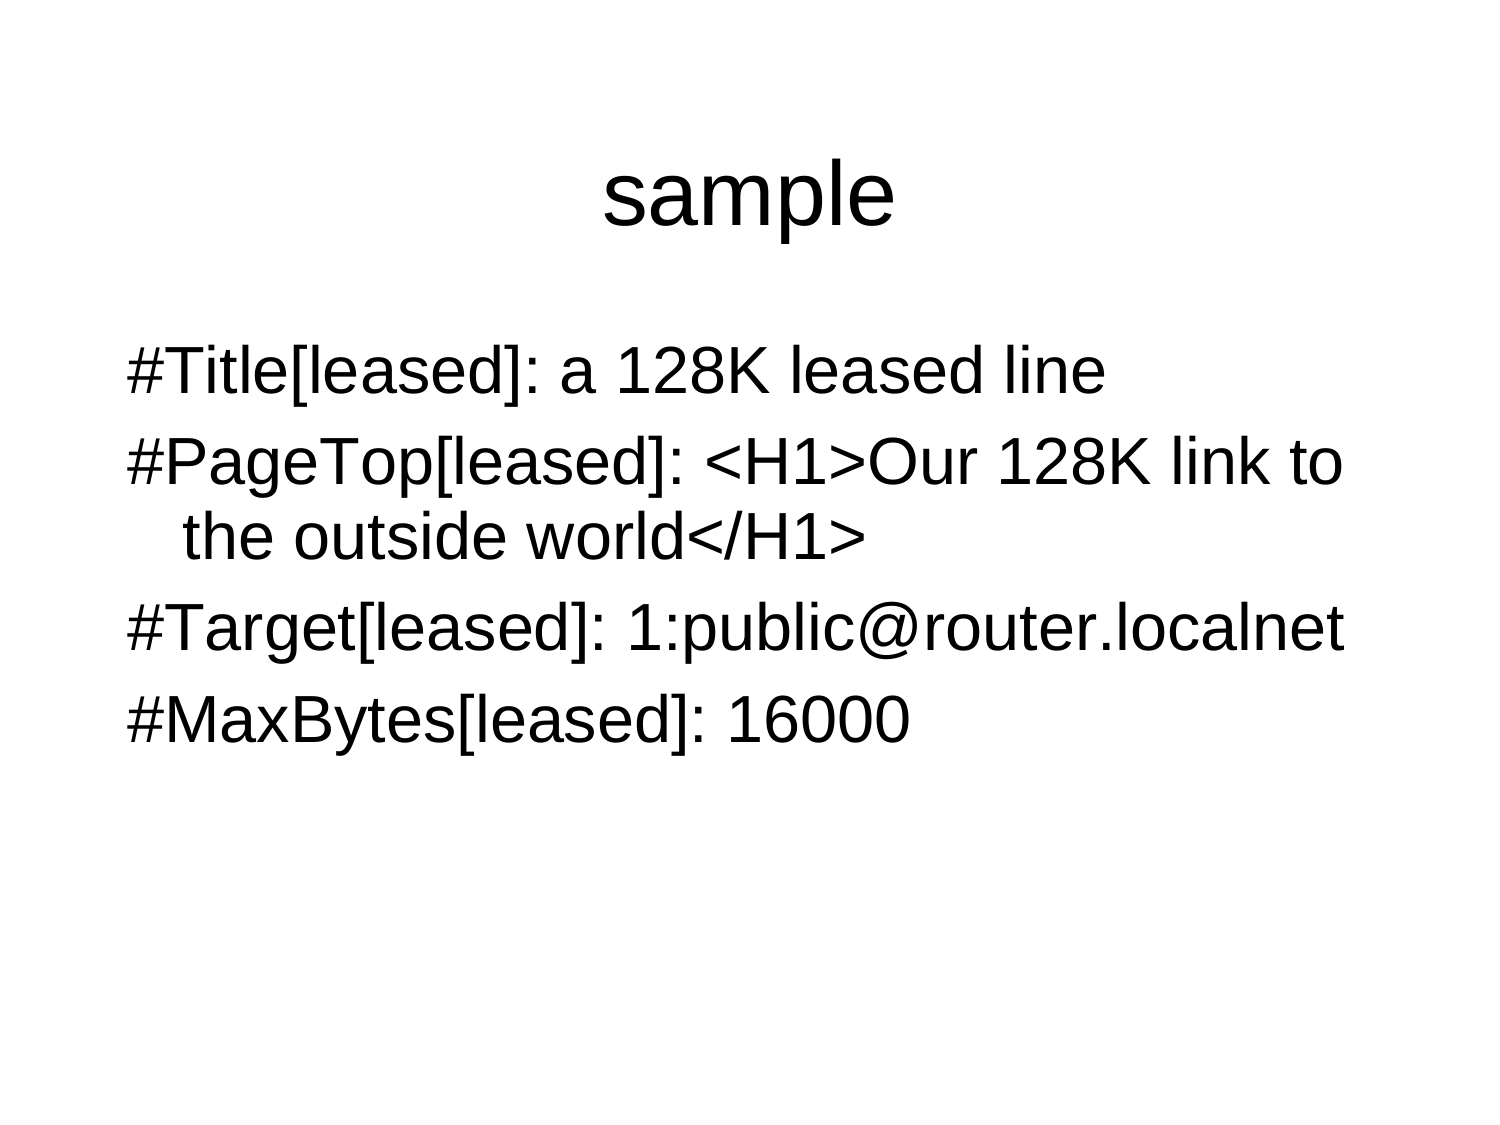

# sample
#Title[leased]: a 128K leased line
#PageTop[leased]: <H1>Our 128K link to the outside world</H1>
#Target[leased]: 1:public@router.localnet
#MaxBytes[leased]: 16000